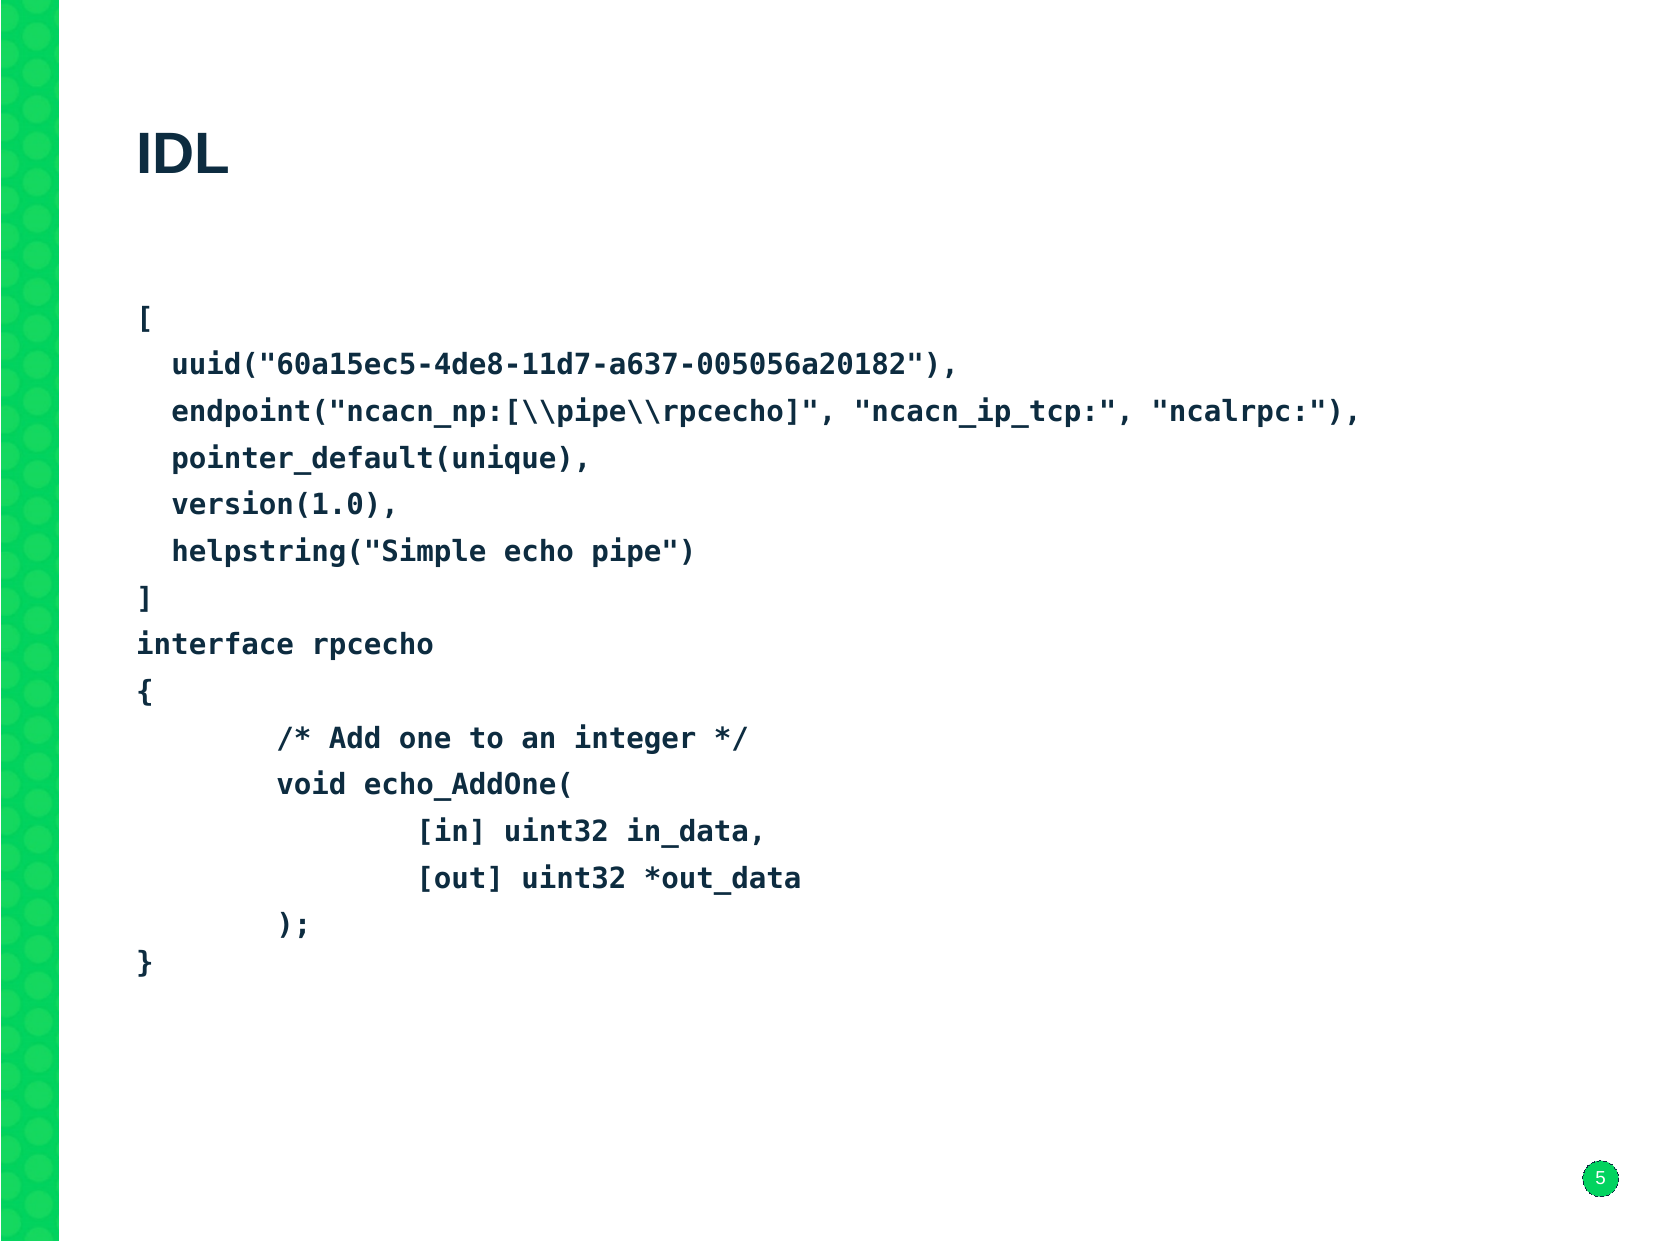

# IDL
[
 uuid("60a15ec5-4de8-11d7-a637-005056a20182"),
 endpoint("ncacn_np:[\\pipe\\rpcecho]", "ncacn_ip_tcp:", "ncalrpc:"),
 pointer_default(unique),
 version(1.0),
 helpstring("Simple echo pipe")
]
interface rpcecho
{
 /* Add one to an integer */
 void echo_AddOne(
 [in] uint32 in_data,
 [out] uint32 *out_data
 );
}
5